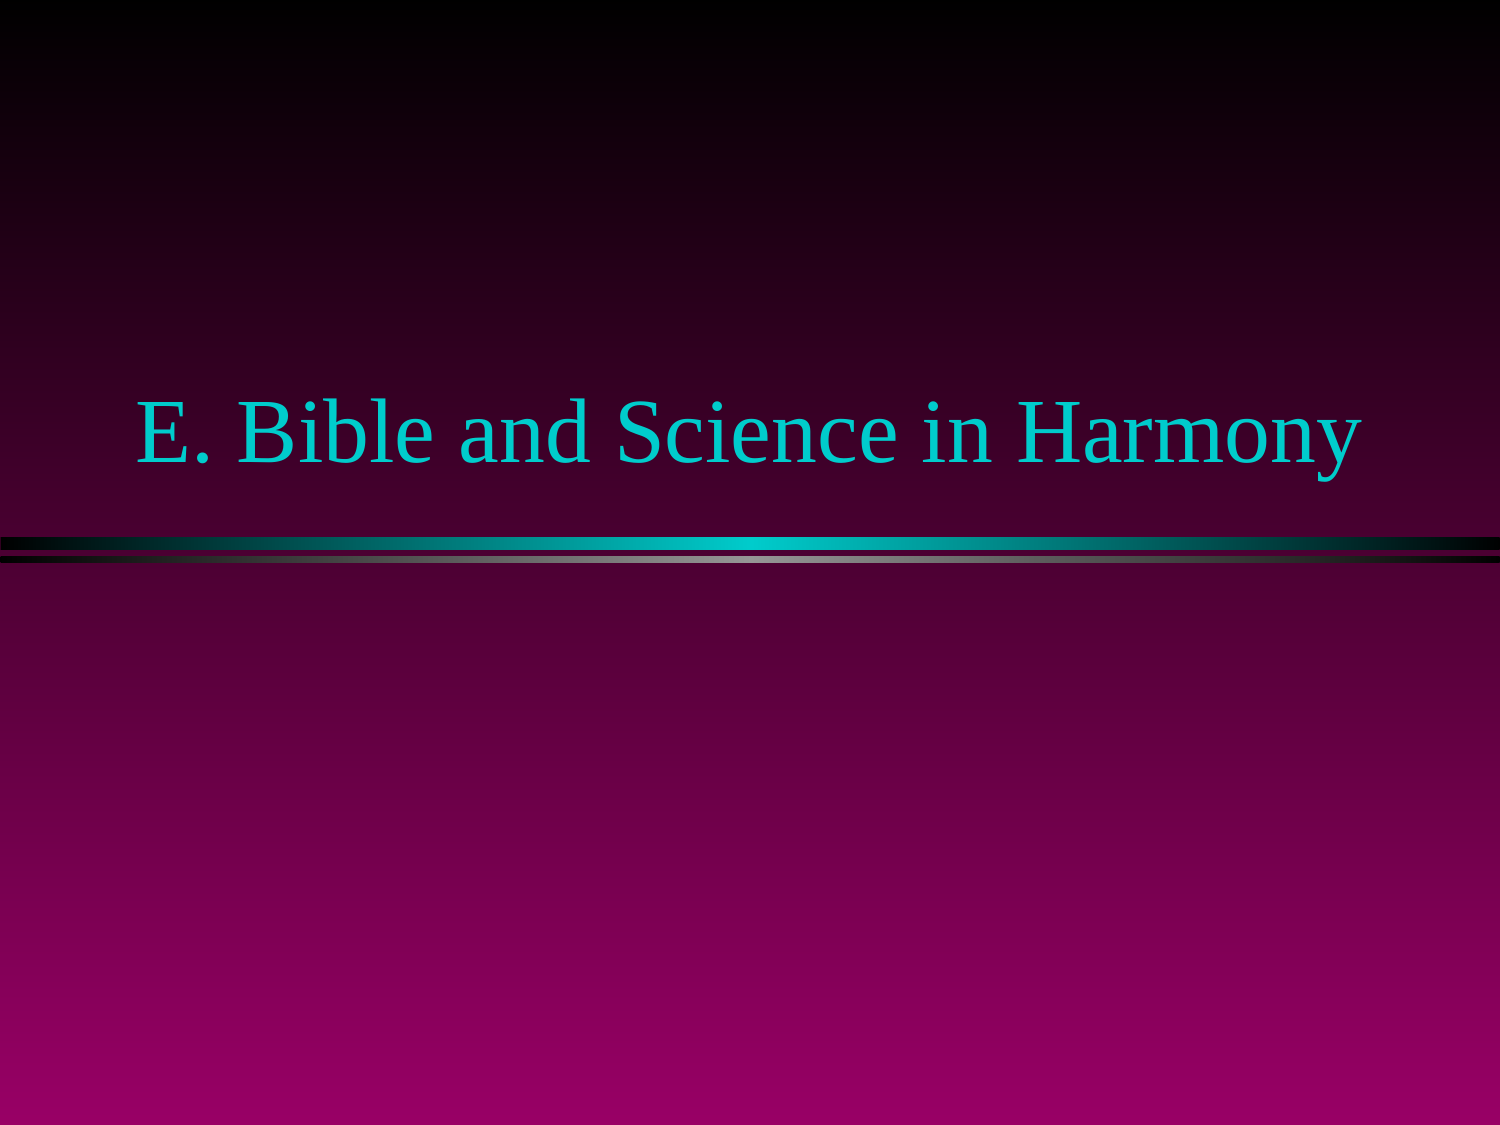

# E. Bible and Science in Harmony